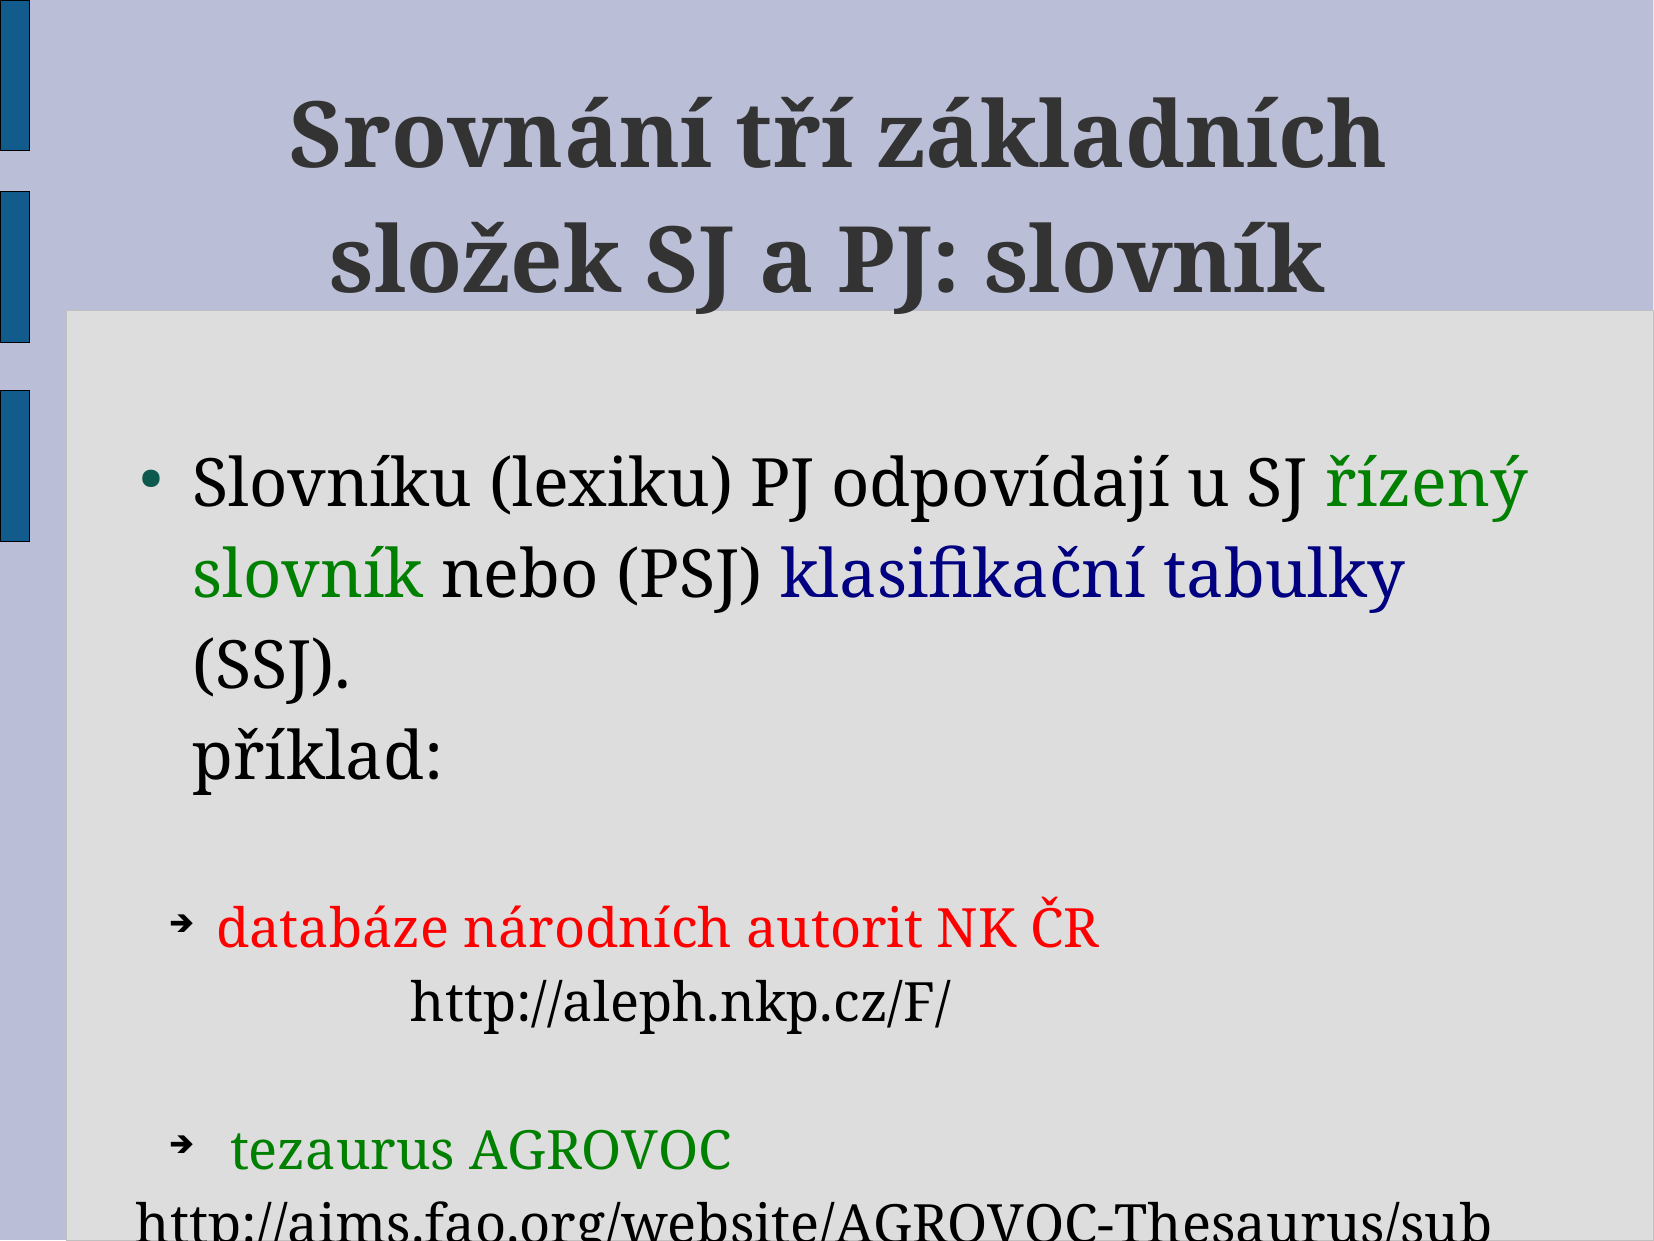

# Srovnání tří základních složek SJ a PJ: slovník
Slovníku (lexiku) PJ odpovídají u SJ řízený slovník nebo (PSJ) klasifikační tabulky (SSJ).
příklad:
databáze národních autorit NK ČR								http://aleph.nkp.cz/F/
 tezaurus AGROVOC
 http://aims.fao.org/website/AGROVOC-Thesaurus/sub
soubor MDT MRF
online http://aip.nkp.cz/mdt/